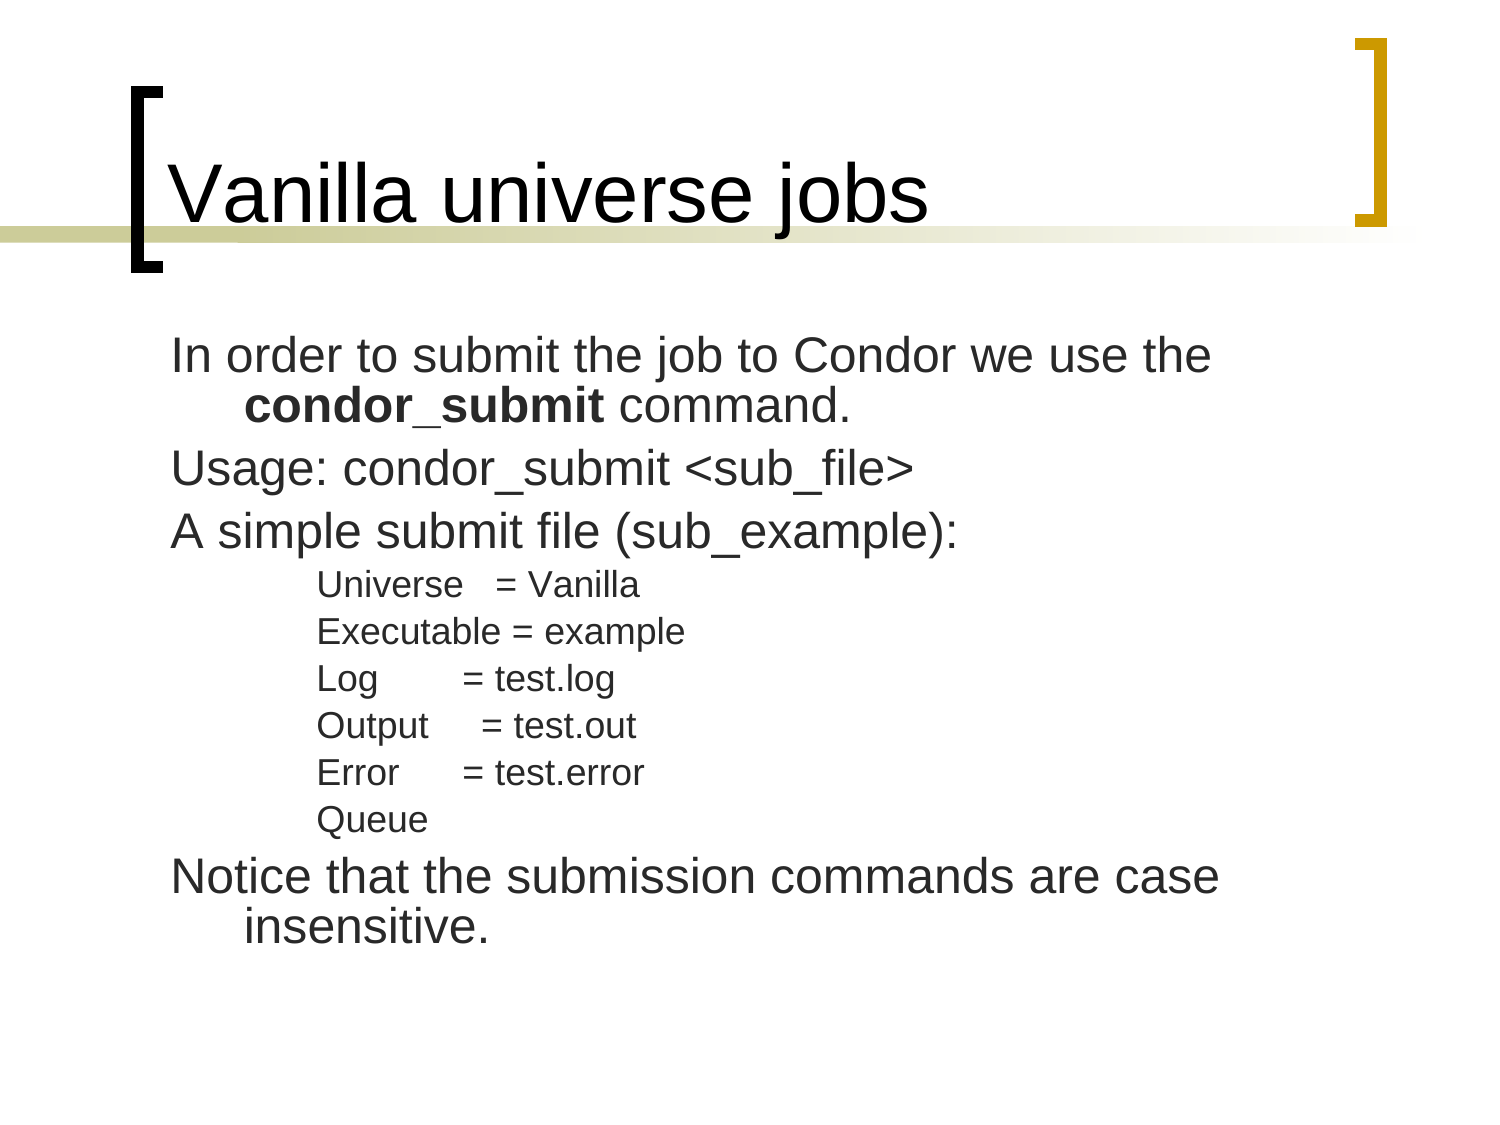

# Vanilla universe jobs
In order to submit the job to Condor we use the condor_submit command.
Usage: condor_submit <sub_file>
A simple submit file (sub_example):
Universe = Vanilla
Executable = example
Log = test.log
Output = test.out
Error = test.error
Queue
Notice that the submission commands are case insensitive.